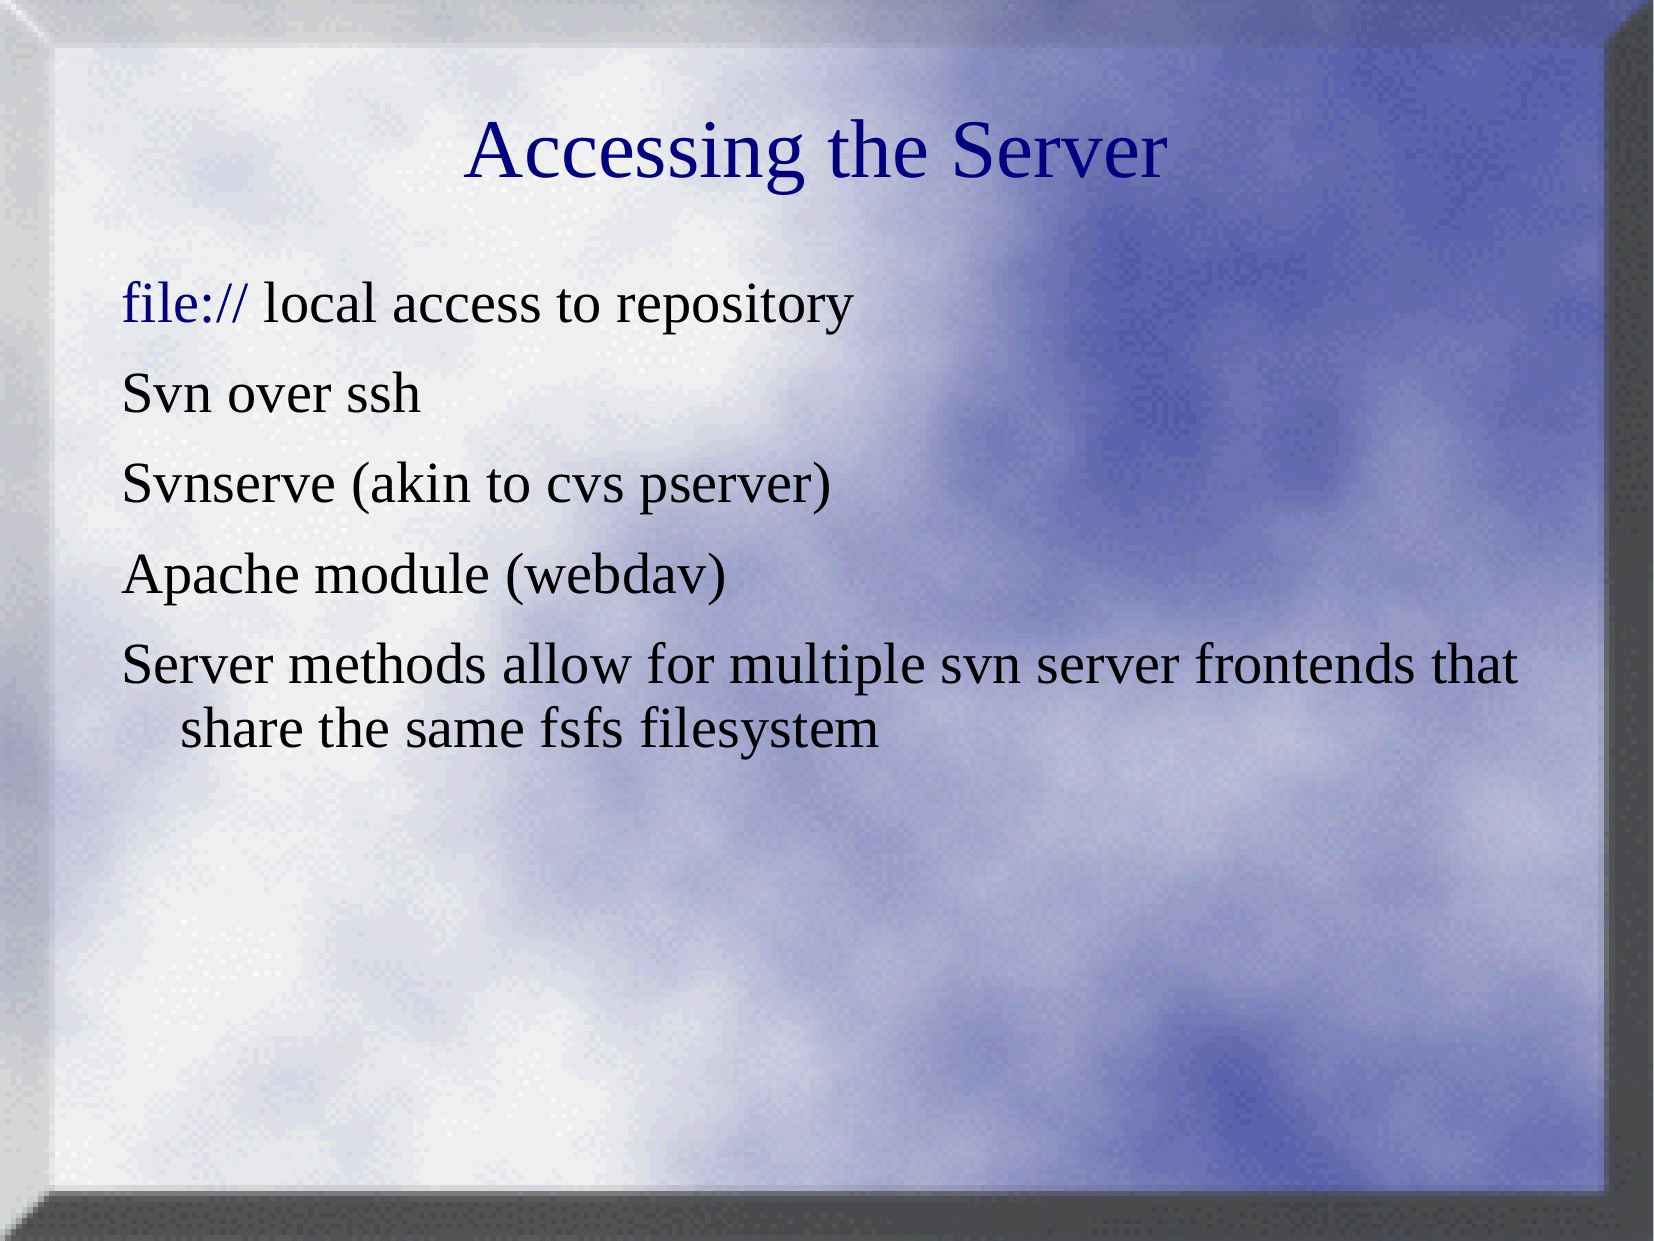

# Accessing the Server
file:// local access to repository
Svn over ssh
Svnserve (akin to cvs pserver)
Apache module (webdav)
Server methods allow for multiple svn server frontends that share the same fsfs filesystem